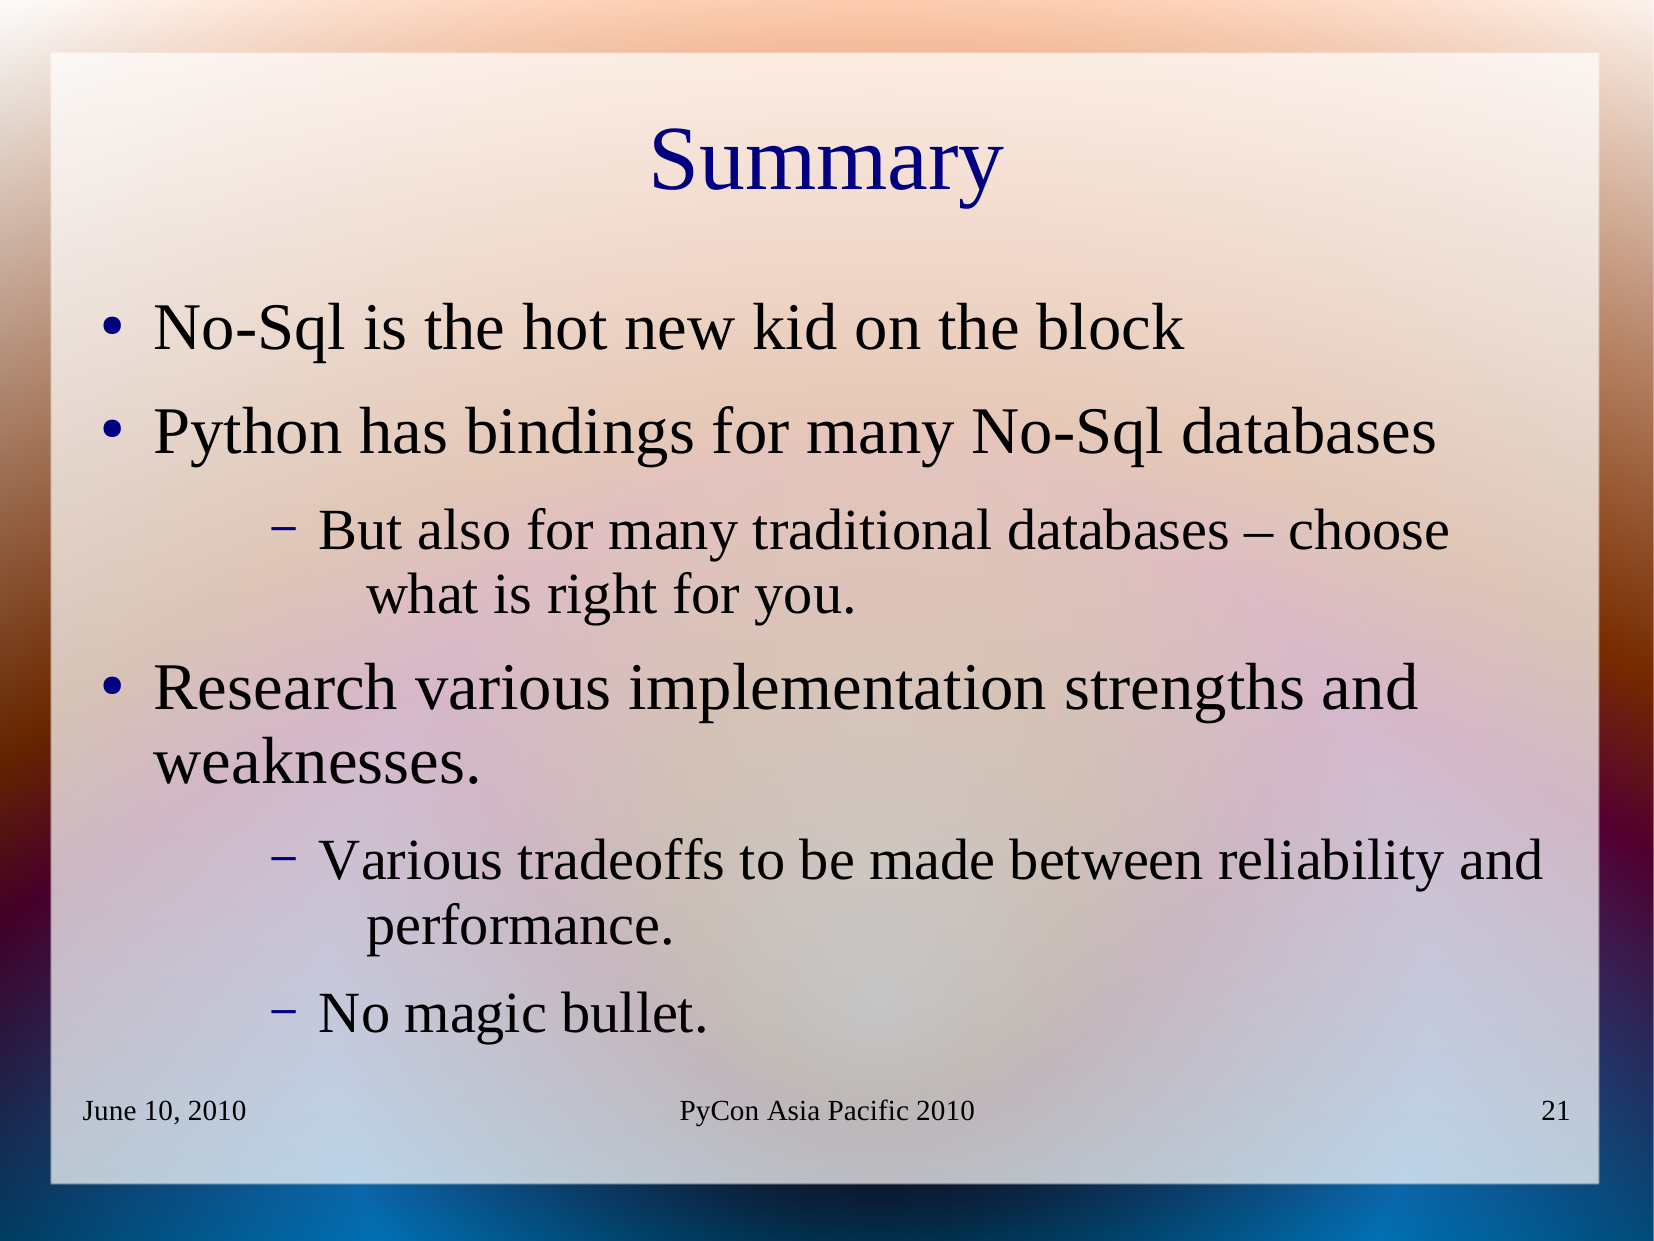

# Summary
No-Sql is the hot new kid on the block
Python has bindings for many No-Sql databases
But also for many traditional databases – choose what is right for you.
Research various implementation strengths and weaknesses.
Various tradeoffs to be made between reliability and performance.
No magic bullet.
June 10, 2010
PyCon Asia Pacific 2010
21